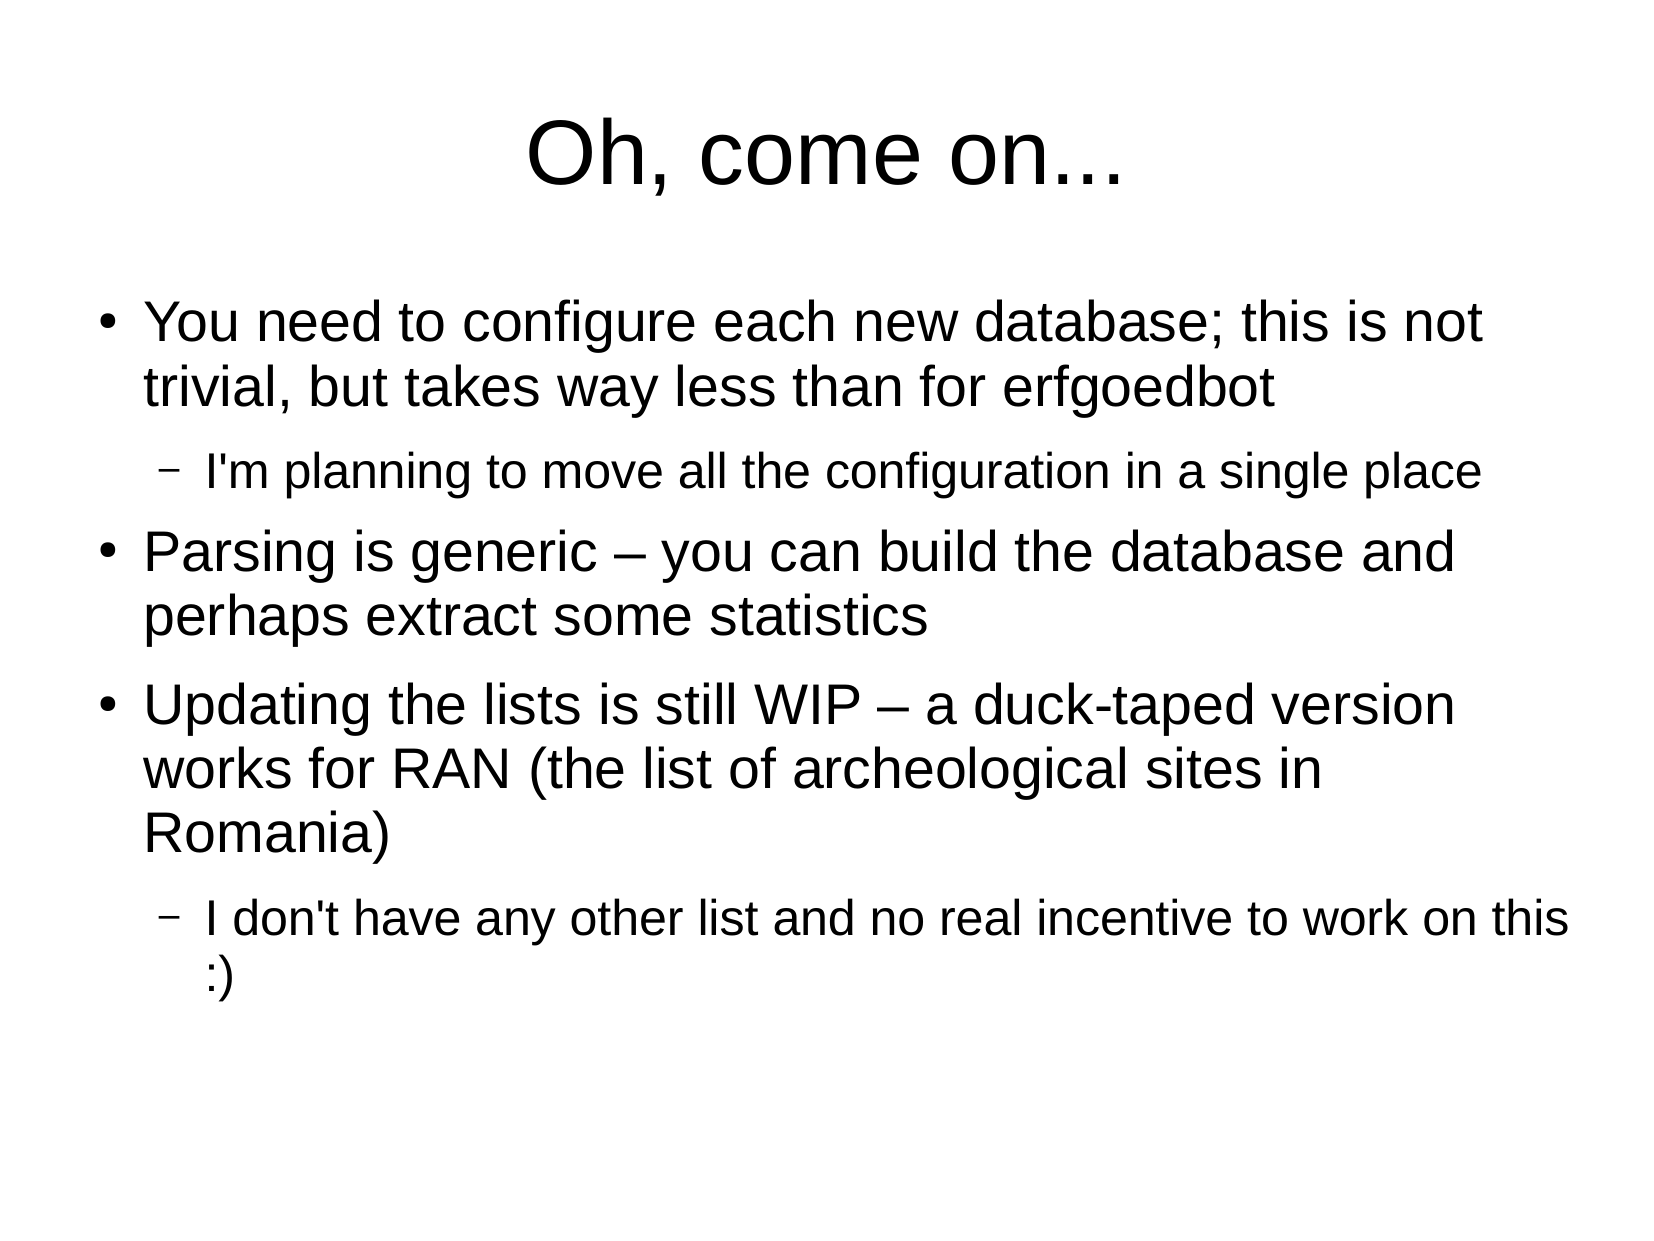

# Oh, come on...
You need to configure each new database; this is not trivial, but takes way less than for erfgoedbot
I'm planning to move all the configuration in a single place
Parsing is generic – you can build the database and perhaps extract some statistics
Updating the lists is still WIP – a duck-taped version works for RAN (the list of archeological sites in Romania)
I don't have any other list and no real incentive to work on this :)